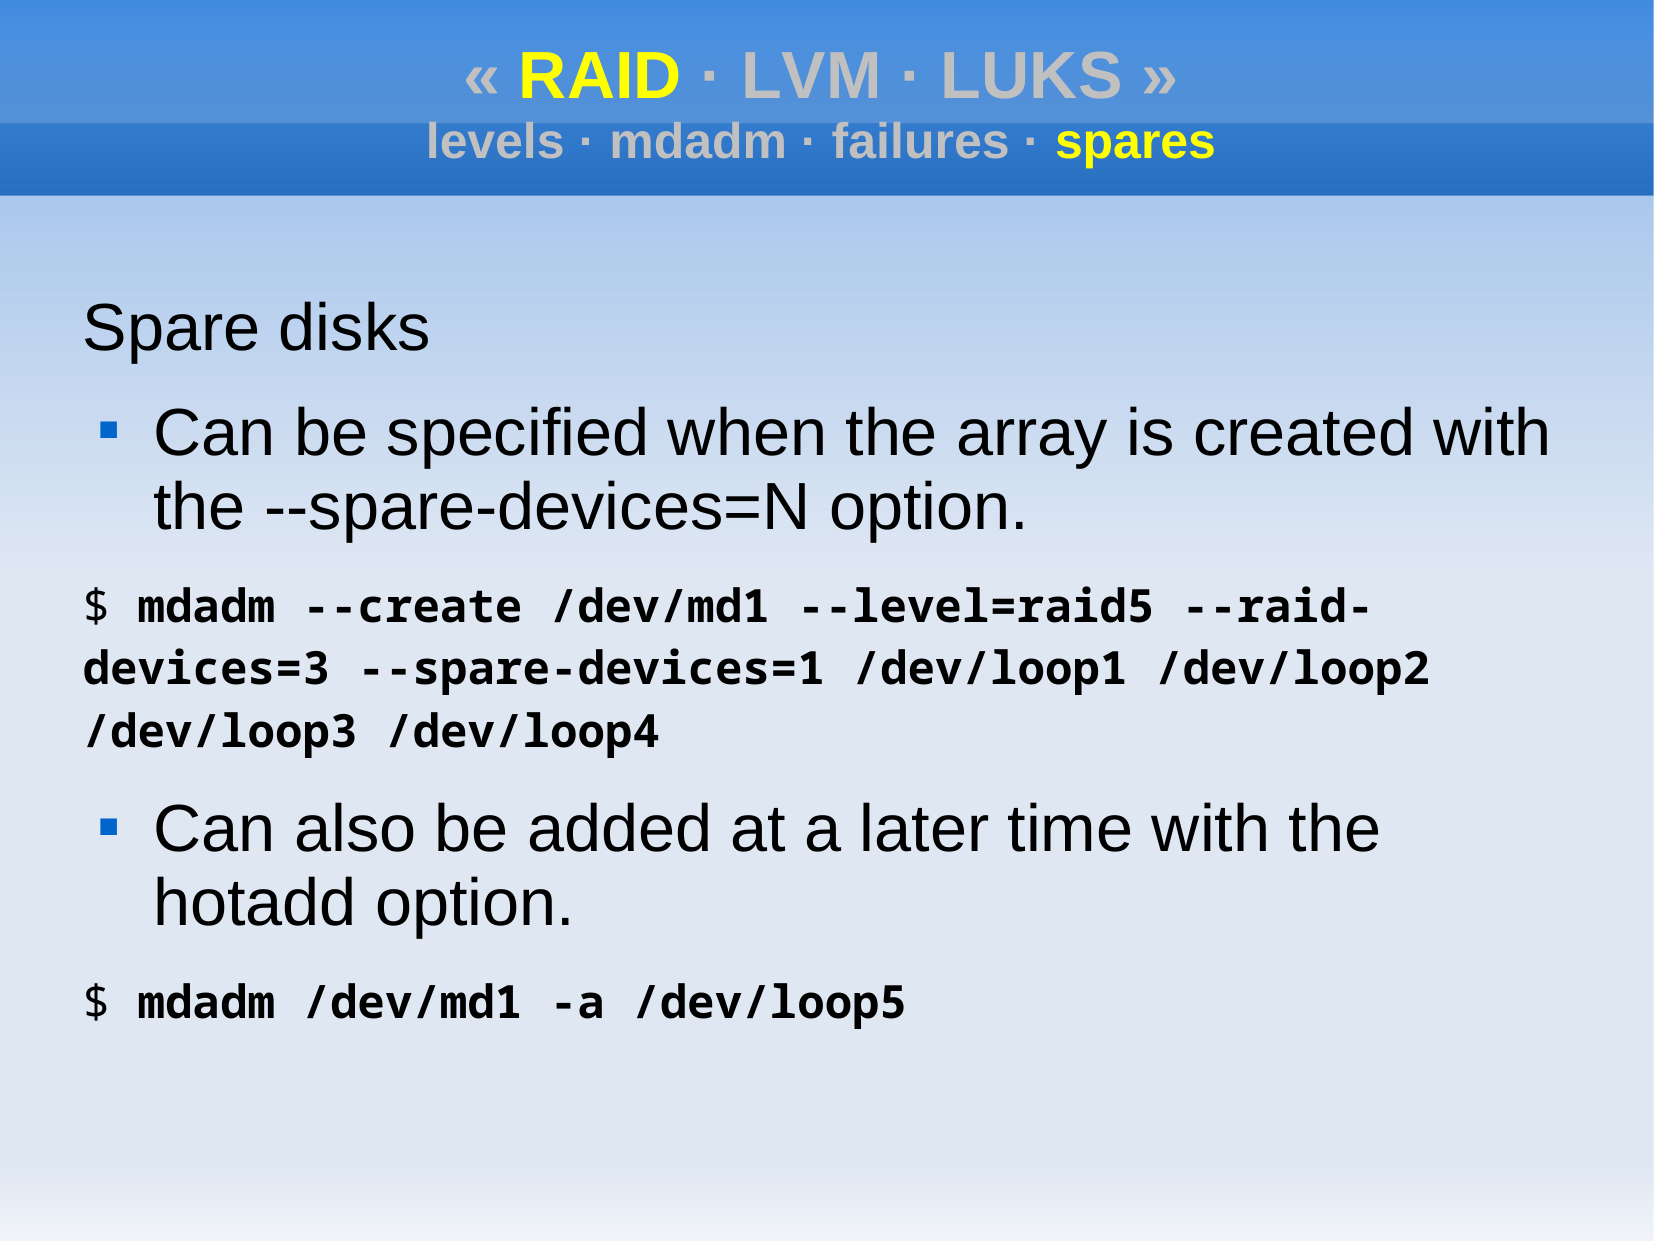

# « RAID · LVM · LUKS » levels · mdadm · failures · spares
Spare disks
Can be specified when the array is created with the --spare-devices=N option.
$ mdadm --create /dev/md1 --level=raid5 --raid-devices=3 --spare-devices=1 /dev/loop1 /dev/loop2 /dev/loop3 /dev/loop4
Can also be added at a later time with the hotadd option.
$ mdadm /dev/md1 -a /dev/loop5